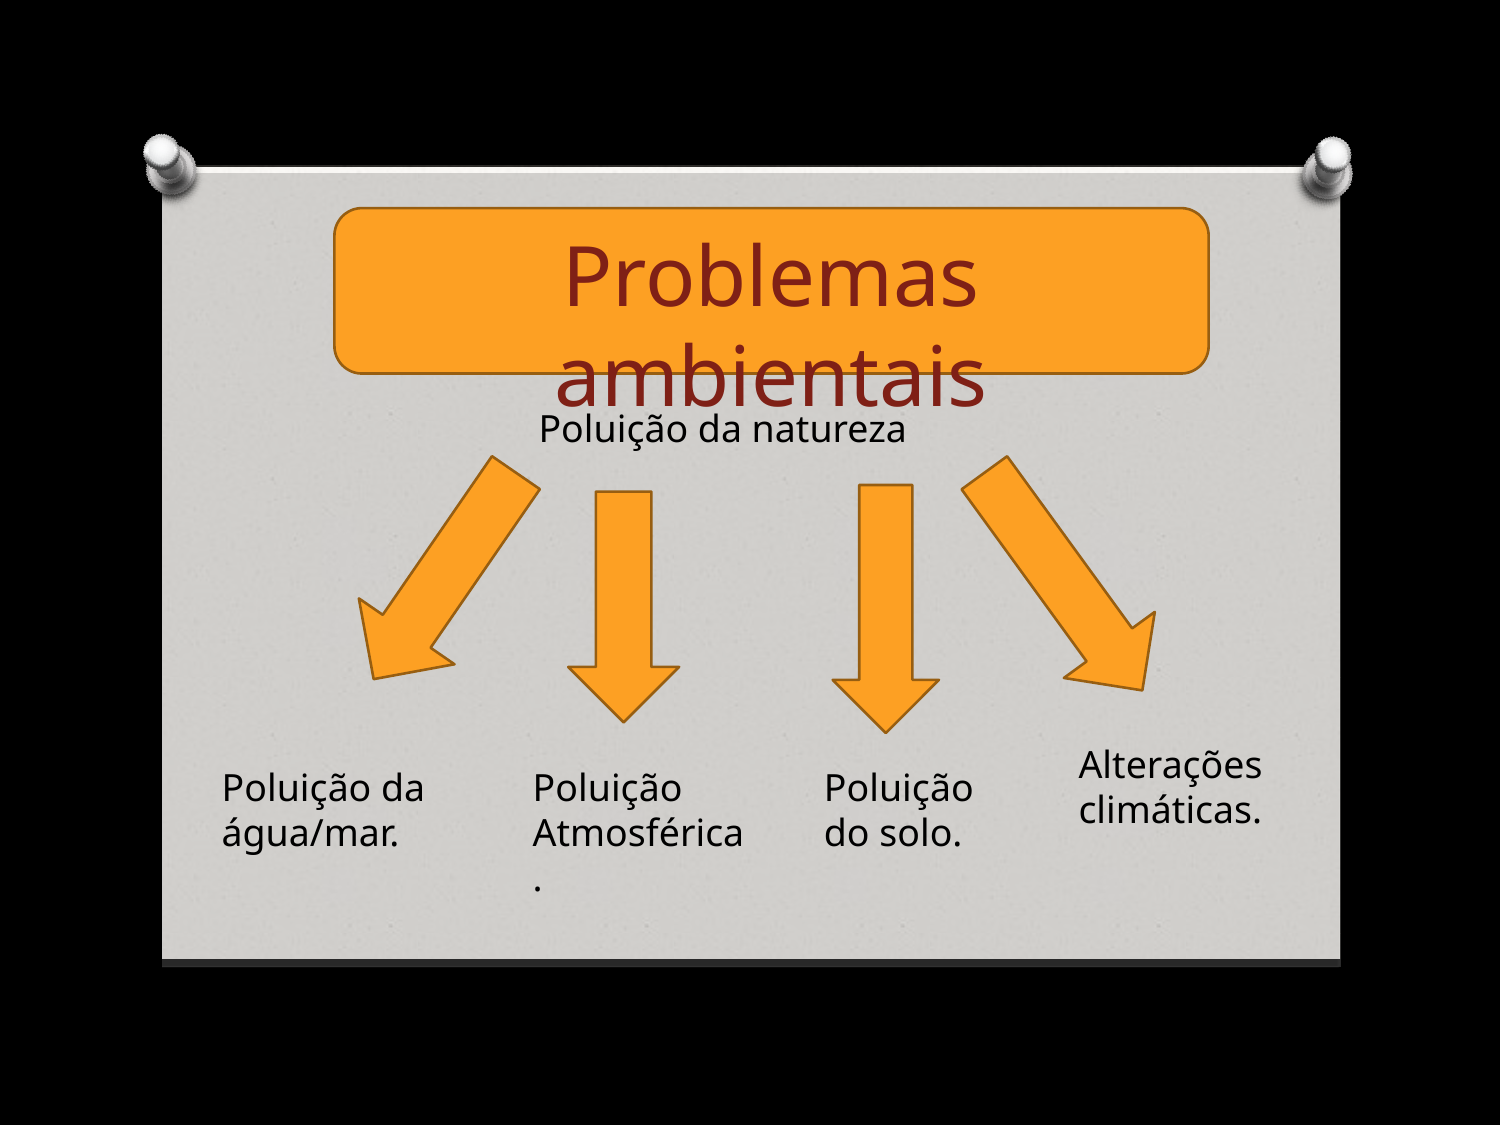

Problemas ambientais
 Poluição da natureza
Alterações climáticas.
Poluição da água/mar.
Poluição
Atmosférica.
Poluição do solo.